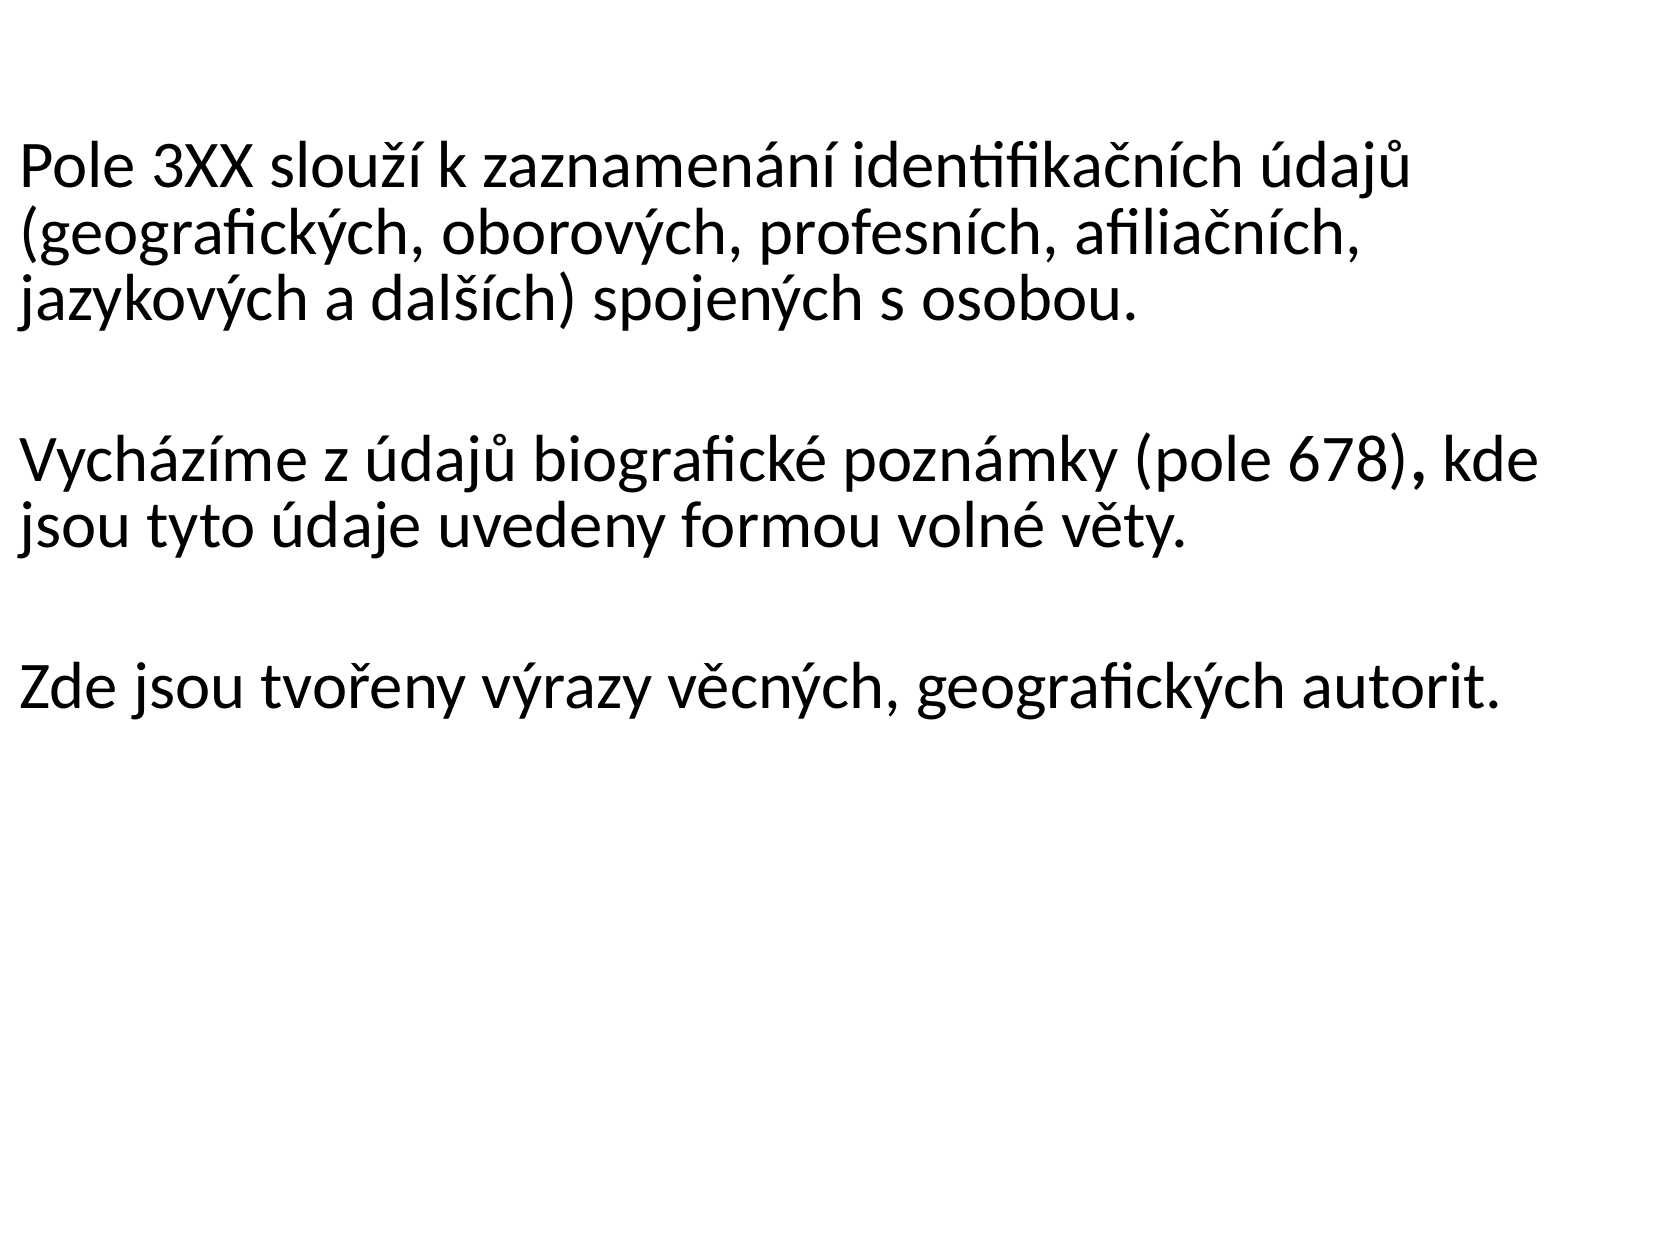

Pole 3XX slouží k zaznamenání identifikačních údajů (geografických, oborových, profesních, afiliačních, jazykových a dalších) spojených s osobou.
Vycházíme z údajů biografické poznámky (pole 678), kde jsou tyto údaje uvedeny formou volné věty.
Zde jsou tvořeny výrazy věcných, geografických autorit.